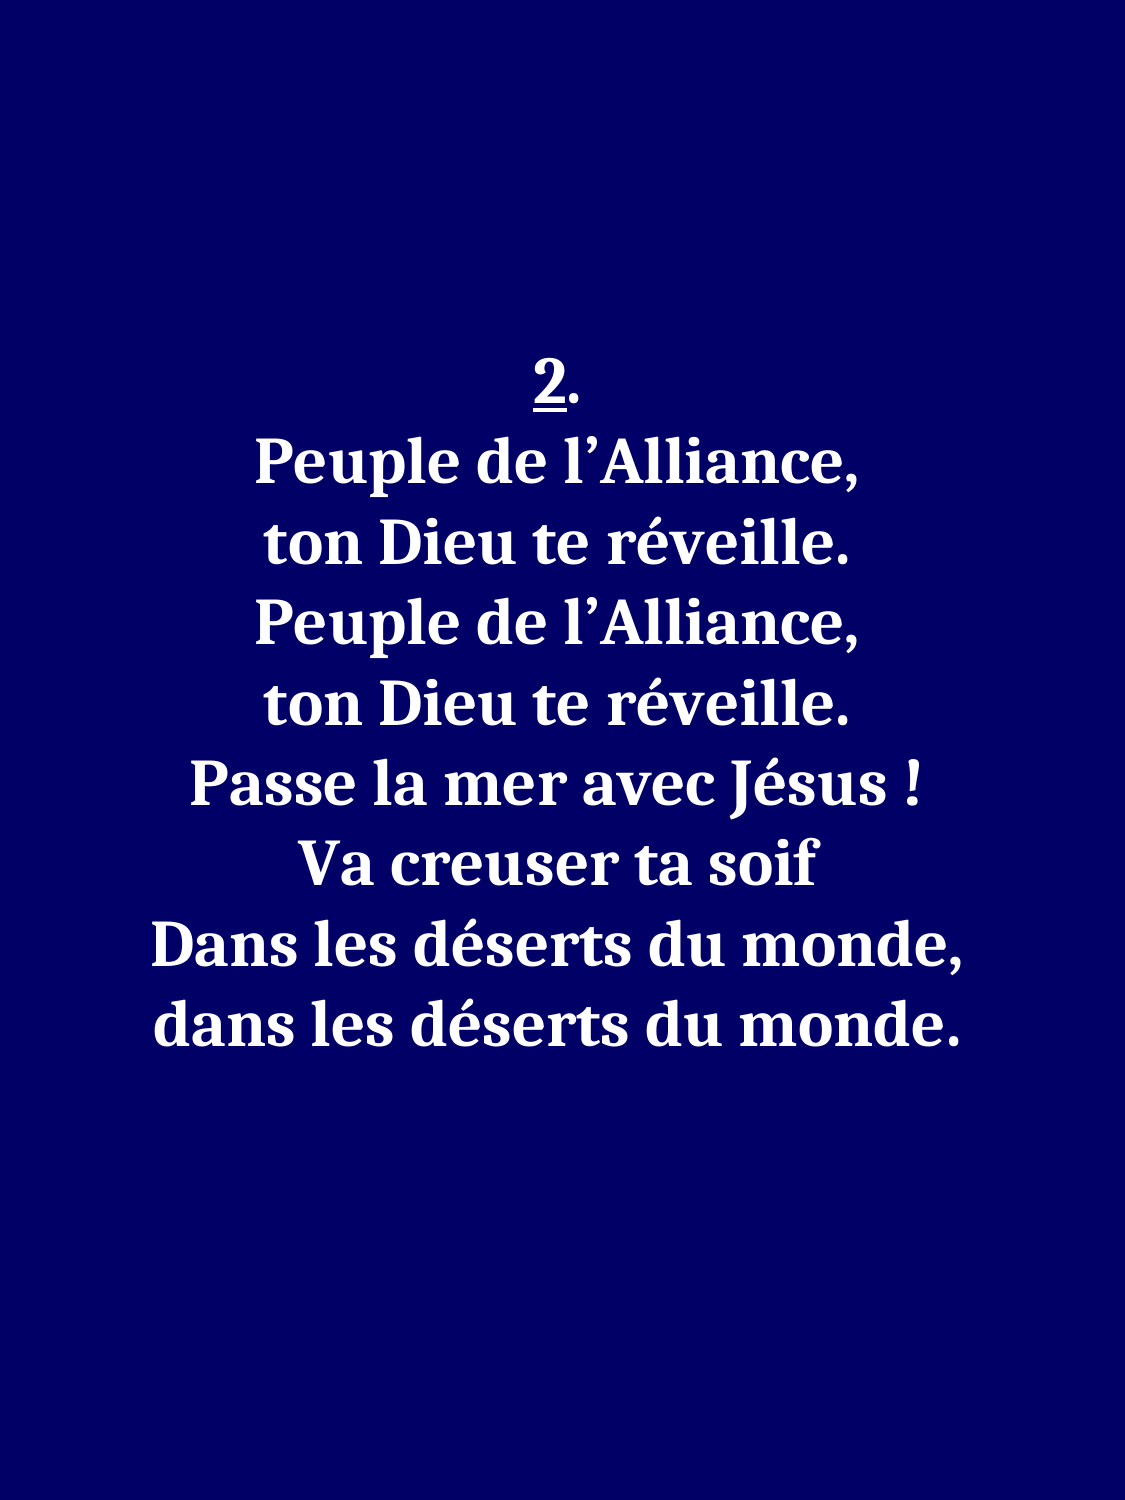

2.
Peuple de l’Alliance,
ton Dieu te réveille.
Peuple de l’Alliance,
ton Dieu te réveille.
Passe la mer avec Jésus !
Va creuser ta soif
Dans les déserts du monde,
dans les déserts du monde.